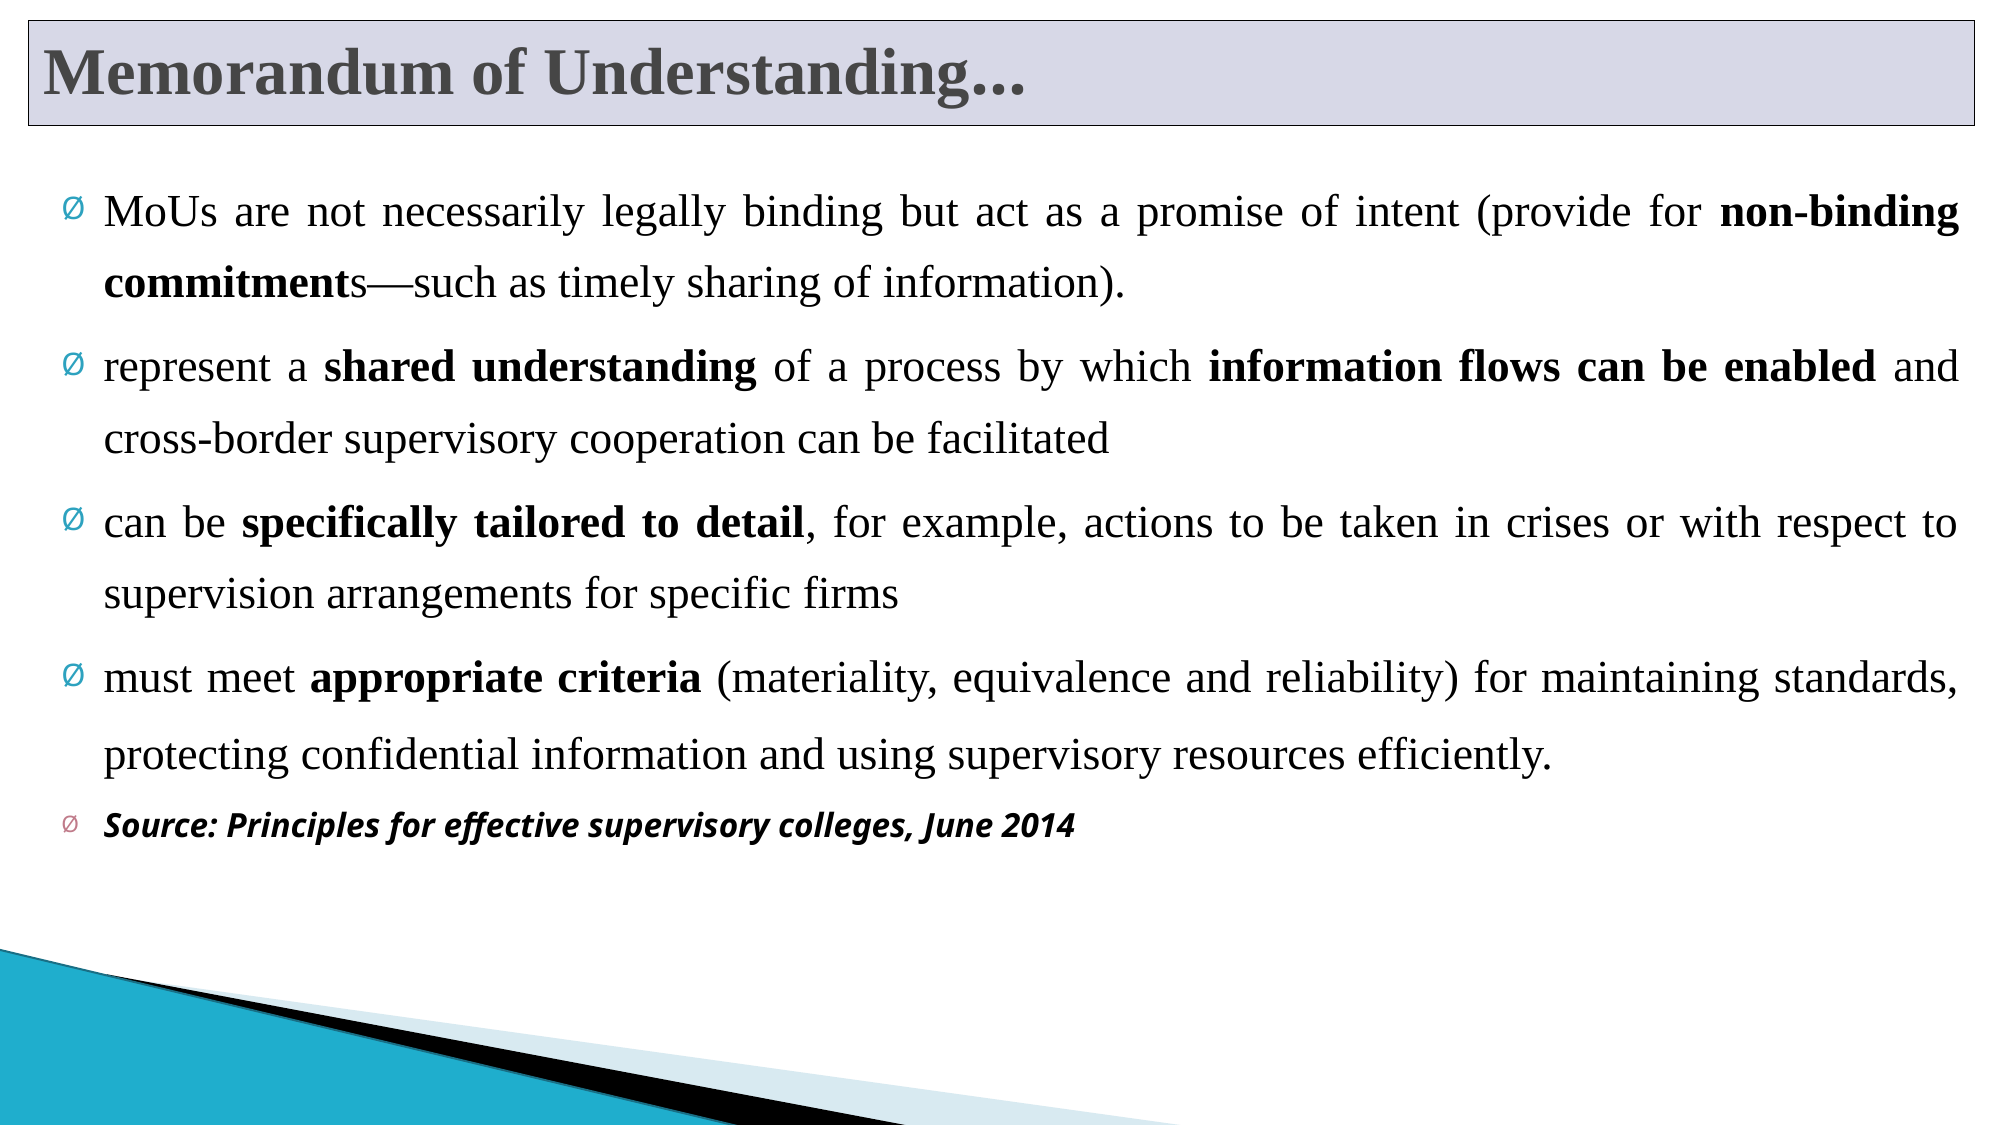

# Memorandum of Understanding…
MoUs are not necessarily legally binding but act as a promise of intent (provide for non-binding commitments—such as timely sharing of information).
represent a shared understanding of a process by which information flows can be enabled and cross-border supervisory cooperation can be facilitated
can be specifically tailored to detail, for example, actions to be taken in crises or with respect to supervision arrangements for specific firms
must meet appropriate criteria (materiality, equivalence and reliability) for maintaining standards, protecting confidential information and using supervisory resources efficiently.
Source: Principles for effective supervisory colleges, June 2014